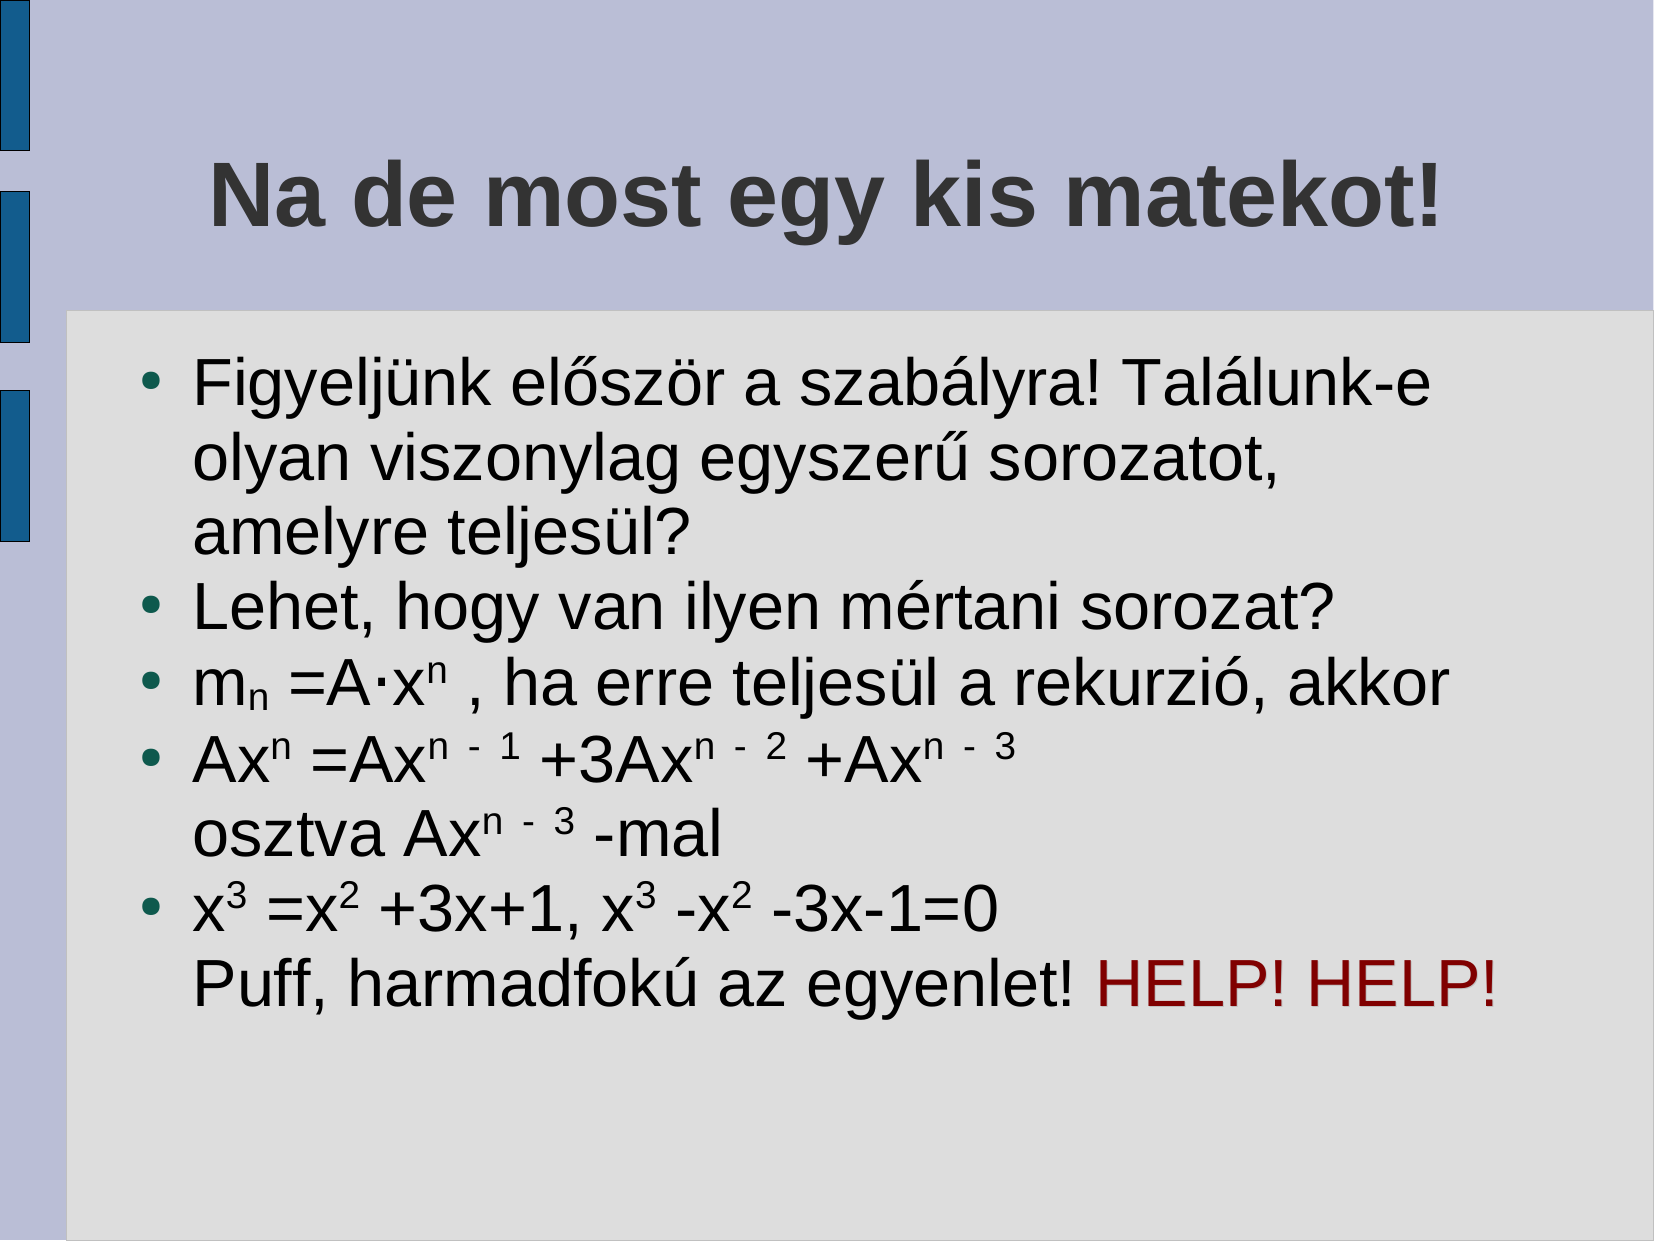

# Na de most egy kis matekot!
Figyeljünk először a szabályra! Találunk-e olyan viszonylag egyszerű sorozatot, amelyre teljesül?
Lehet, hogy van ilyen mértani sorozat?
mn=A·xn, ha erre teljesül a rekurzió, akkor
Axn=Axn-1+3Axn-2+Axn-3
osztva Axn-3-mal
x3=x2+3x+1, x3-x2-3x-1=0
Puff, harmadfokú az egyenlet! HELP! HELP!